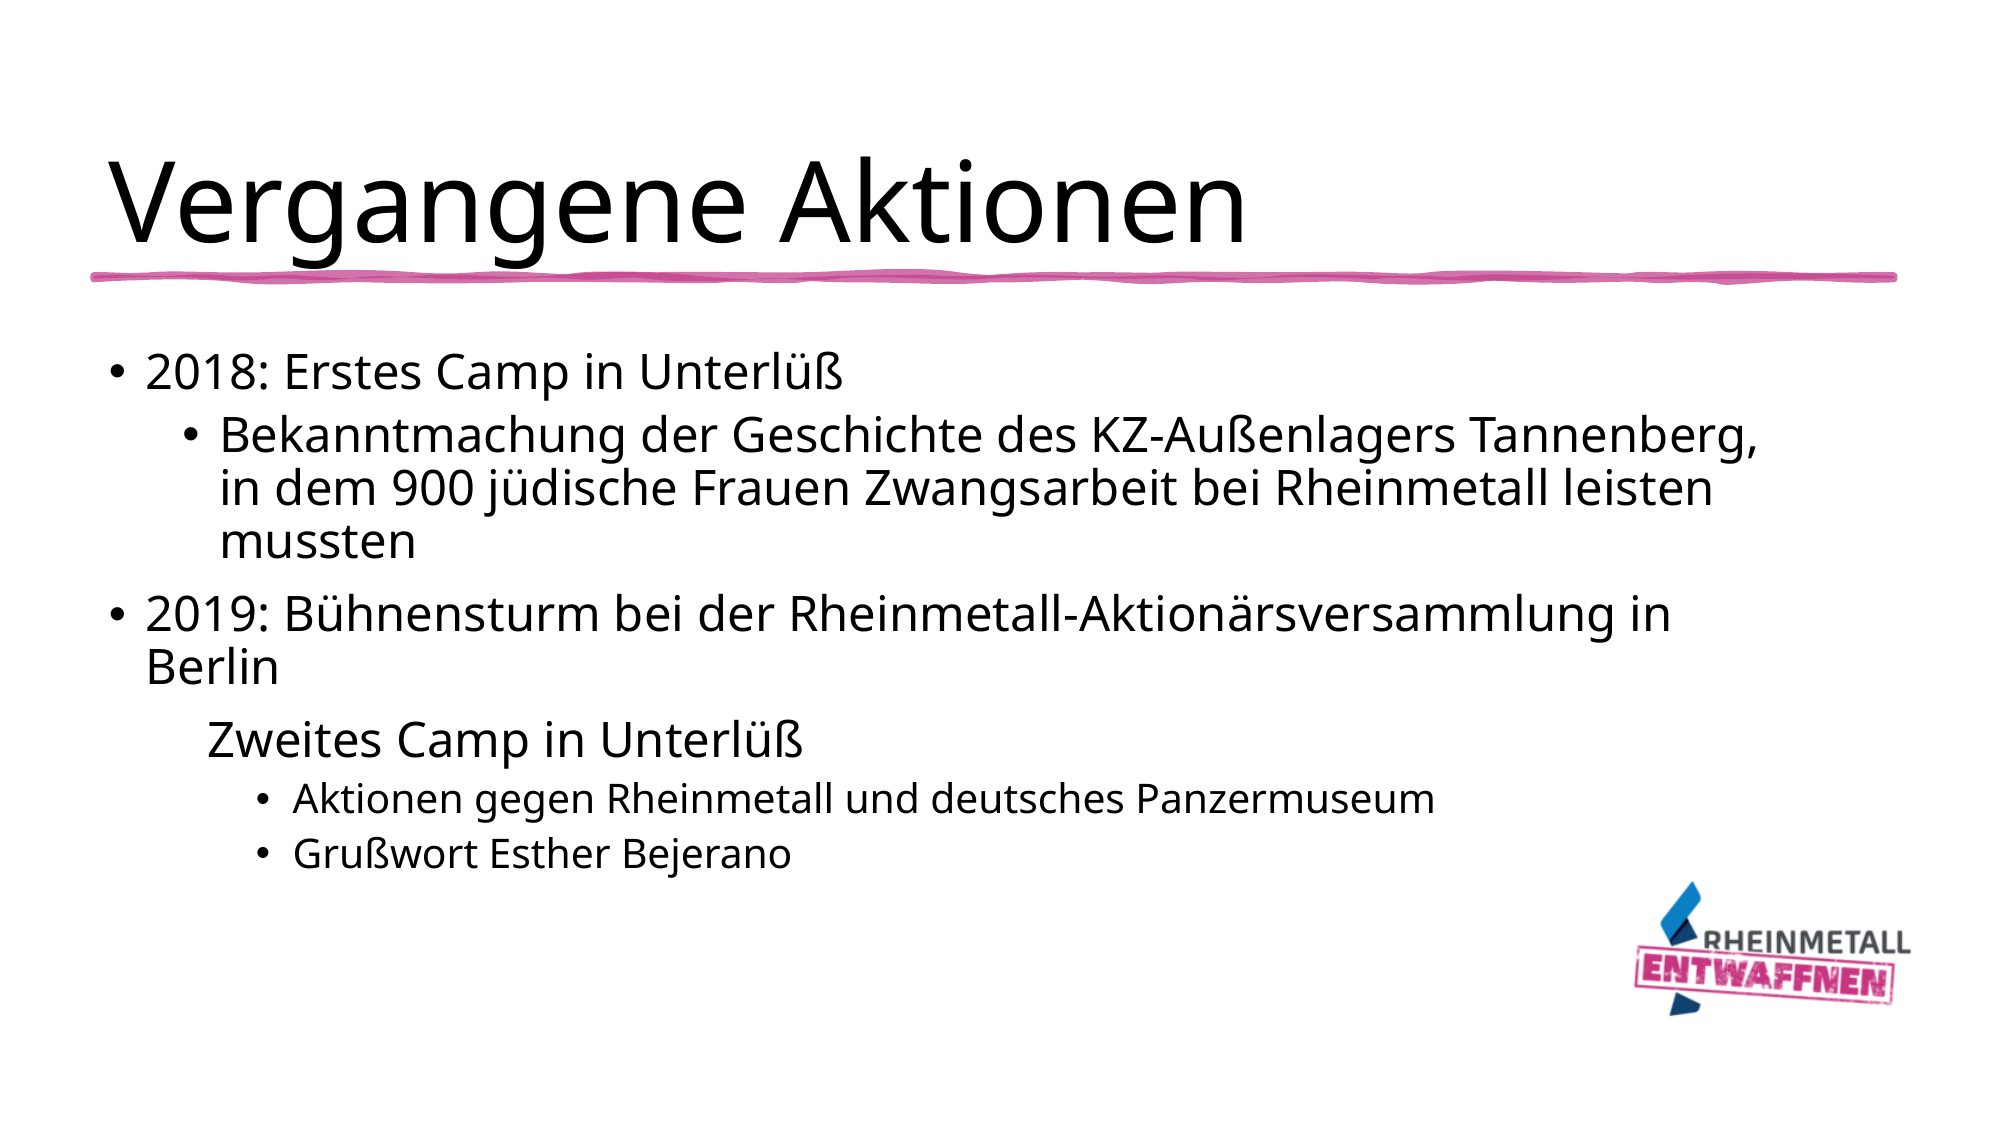

# Vergangene Aktionen
2018: Erstes Camp in Unterlüß
Bekanntmachung der Geschichte des KZ-Außenlagers Tannenberg, in dem 900 jüdische Frauen Zwangsarbeit bei Rheinmetall leisten mussten
2019: Bühnensturm bei der Rheinmetall-Aktionärsversammlung in Berlin
 	 Zweites Camp in Unterlüß
Aktionen gegen Rheinmetall und deutsches Panzermuseum
Grußwort Esther Bejerano